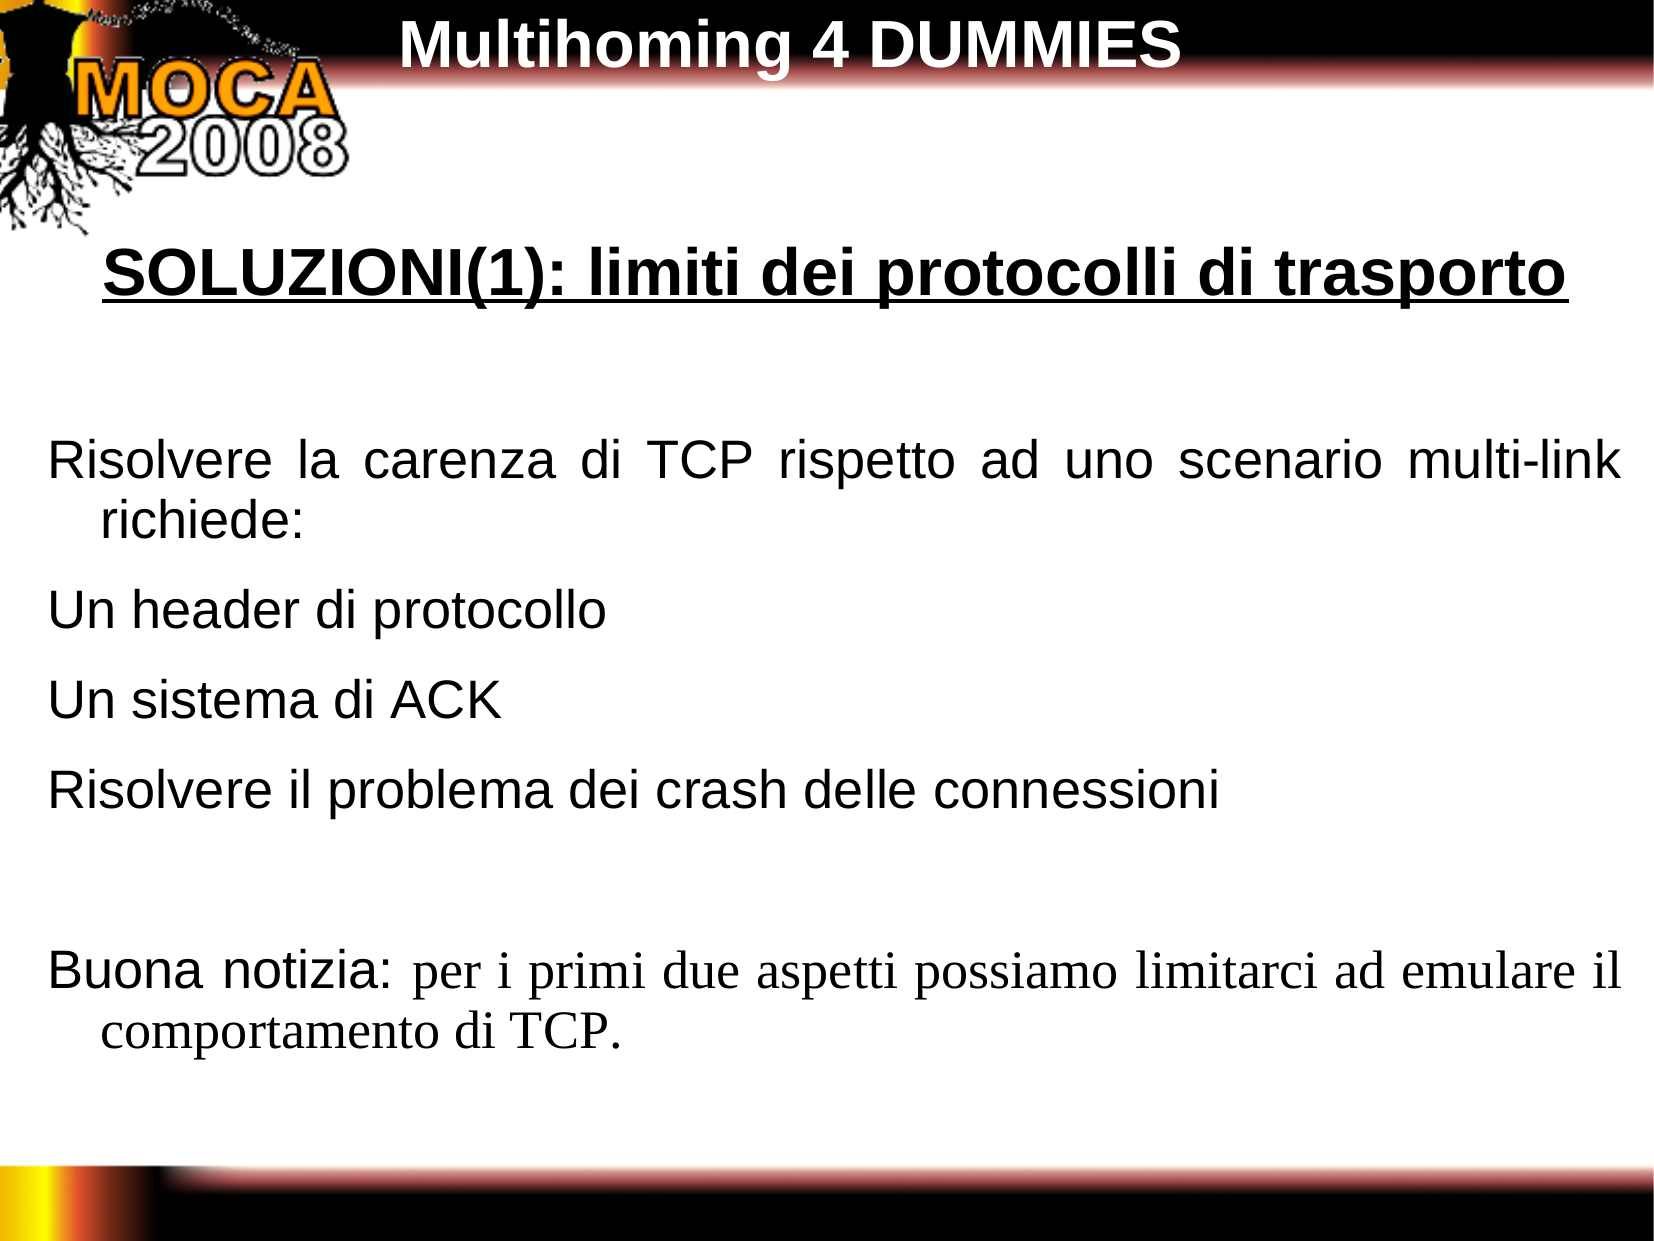

# Multihoming 4 DUMMIES
SOLUZIONI(1): limiti dei protocolli di trasporto
Risolvere la carenza di TCP rispetto ad uno scenario multi-link richiede:
Un header di protocollo
Un sistema di ACK
Risolvere il problema dei crash delle connessioni
Buona notizia: per i primi due aspetti possiamo limitarci ad emulare il comportamento di TCP.